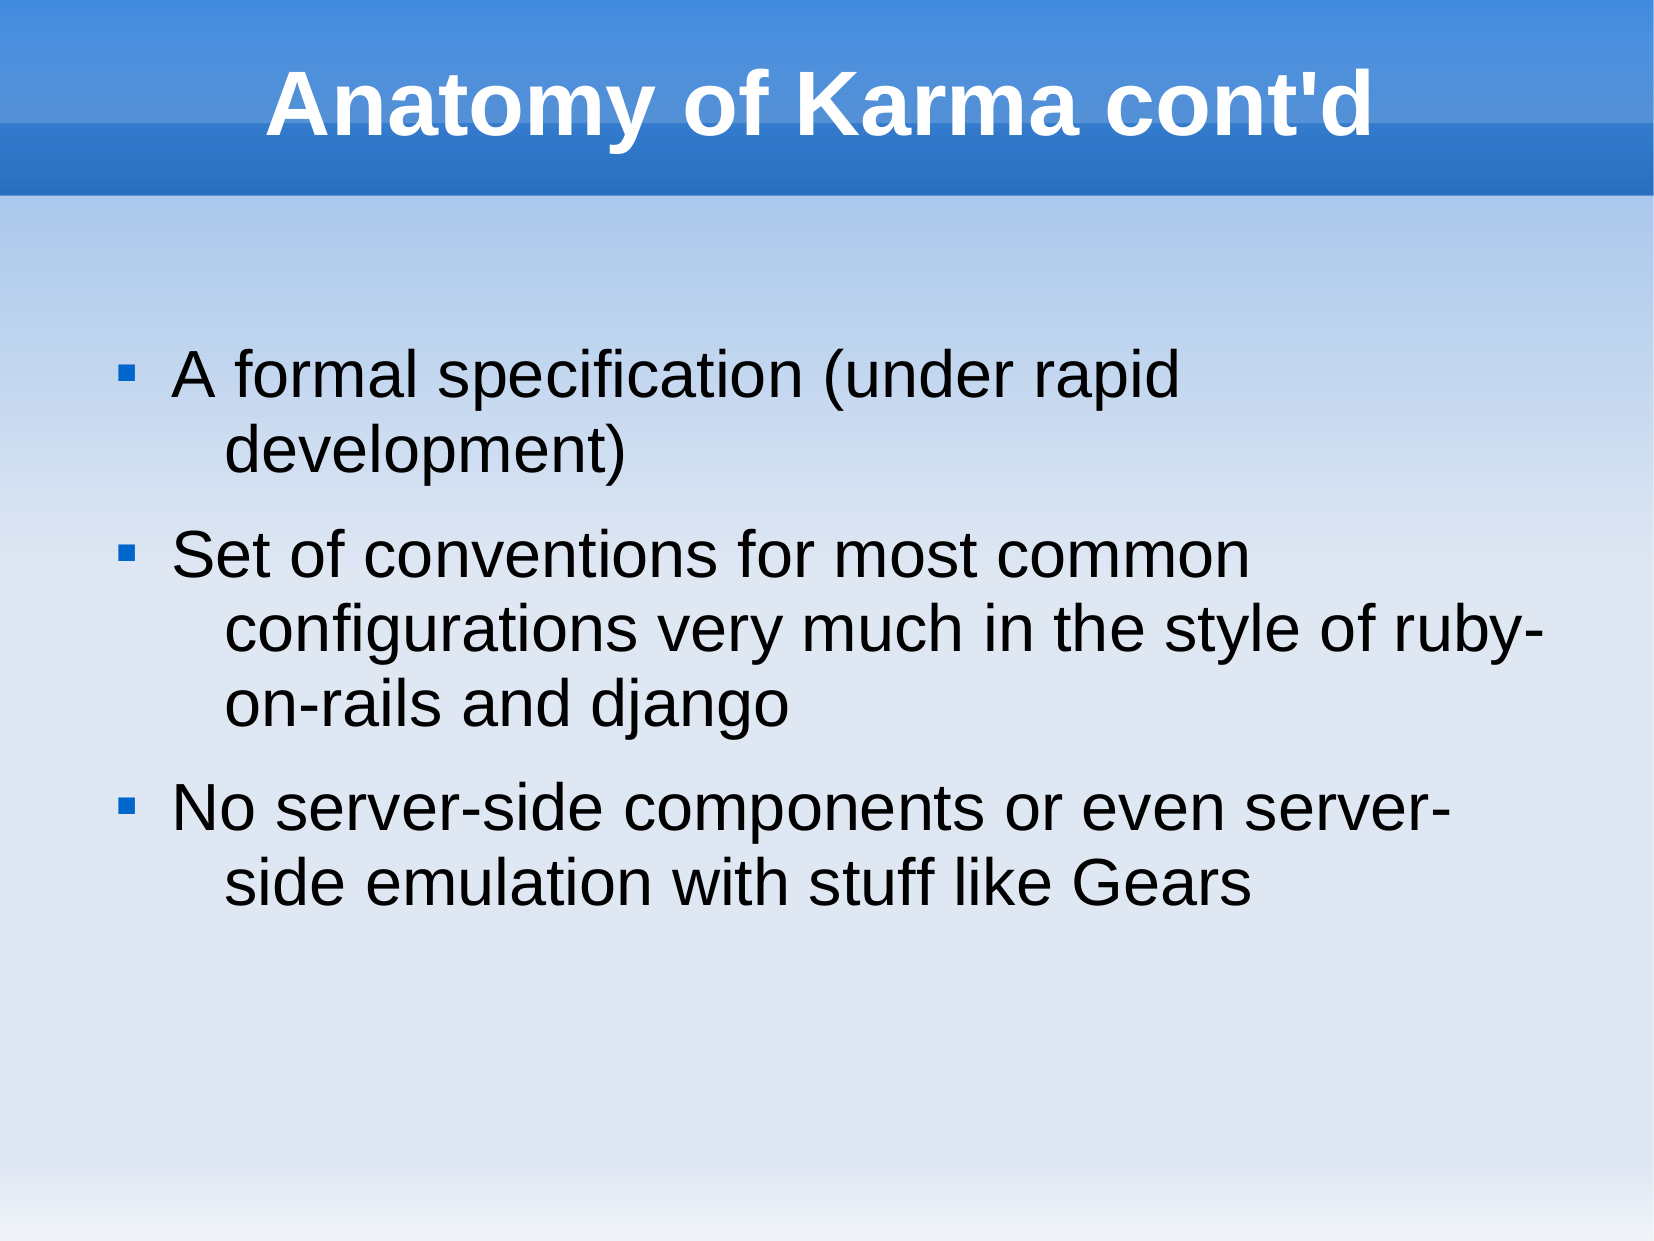

# Anatomy of Karma cont'd
A formal specification (under rapid development)
Set of conventions for most common configurations very much in the style of ruby-on-rails and django
No server-side components or even server-side emulation with stuff like Gears